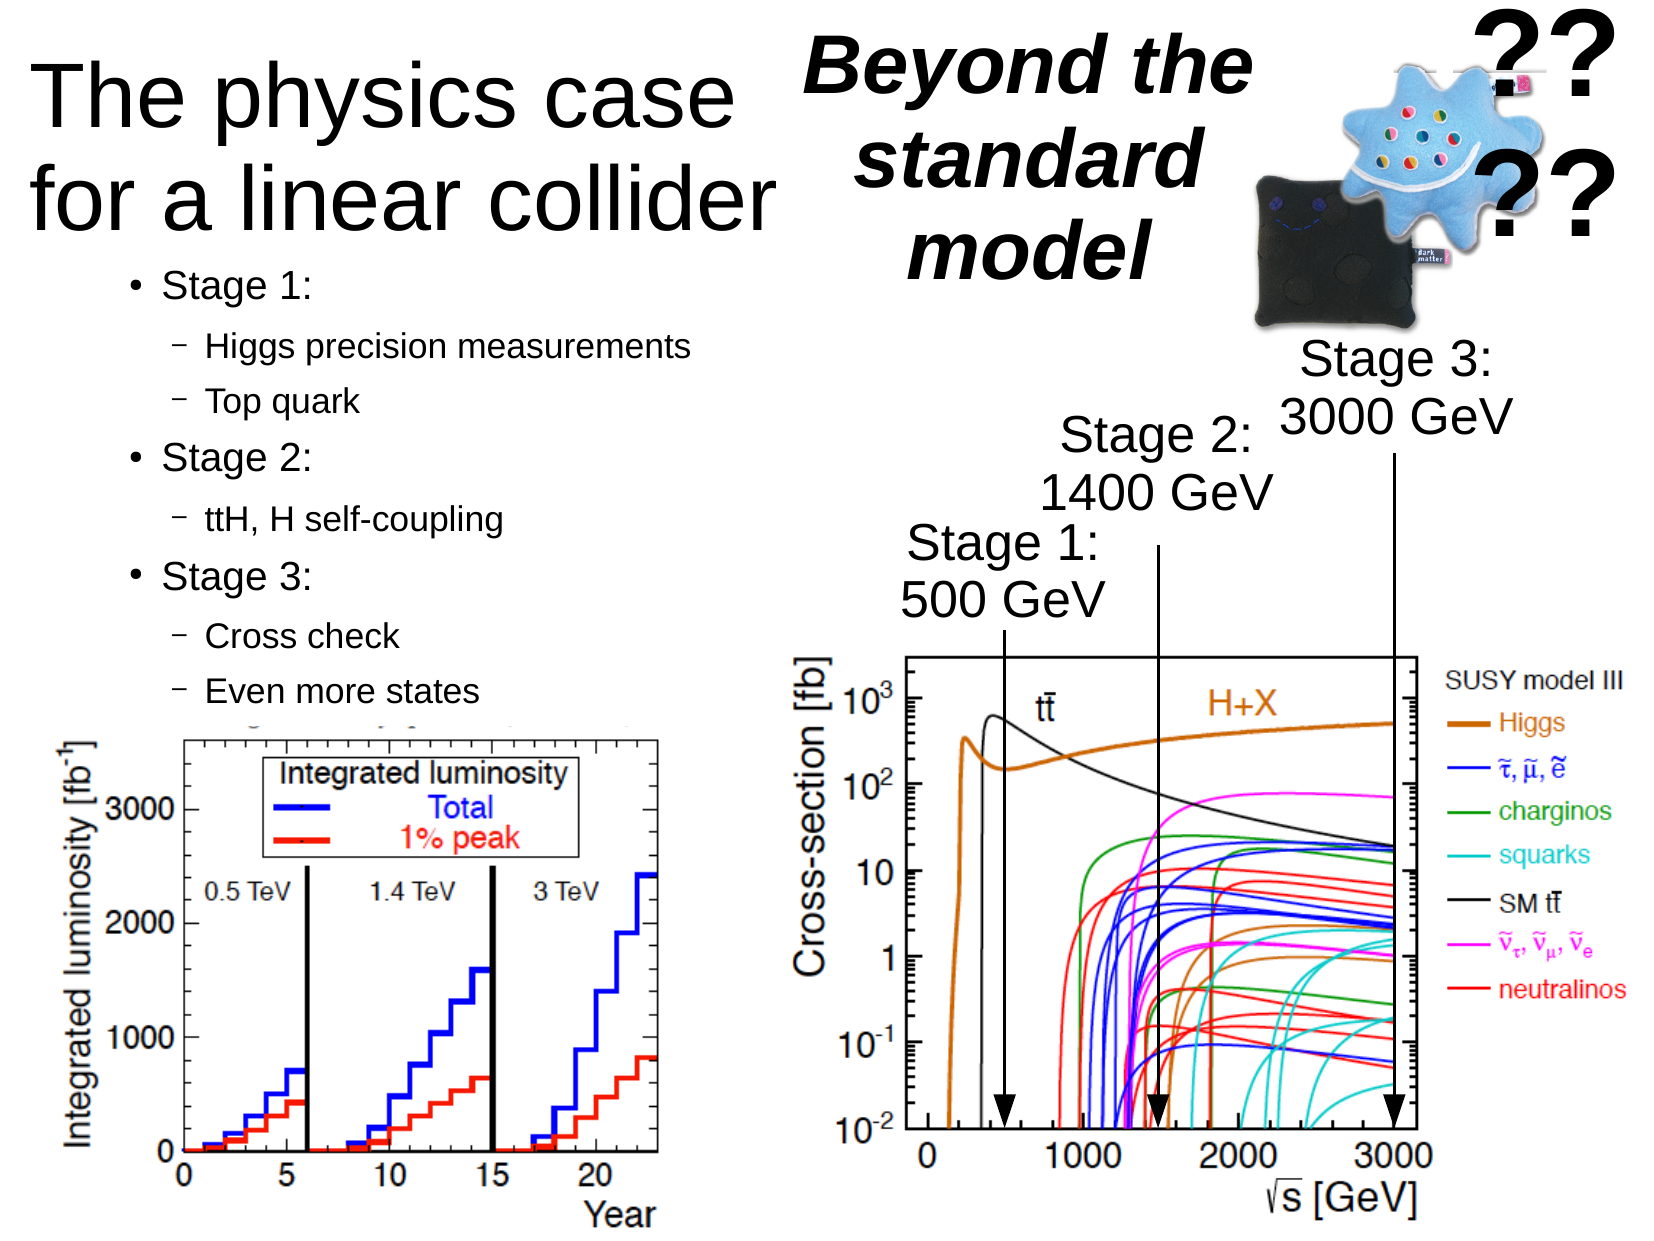

????
Beyond the standard model
# The physics case for a linear collider
Stage 1:
Higgs precision measurements
Top quark
Stage 2:
ttH, H self-coupling
Stage 3:
Cross check
Even more states
Stage 3:
3000 GeV
Stage 2:
1400 GeV
Stage 1:
500 GeV